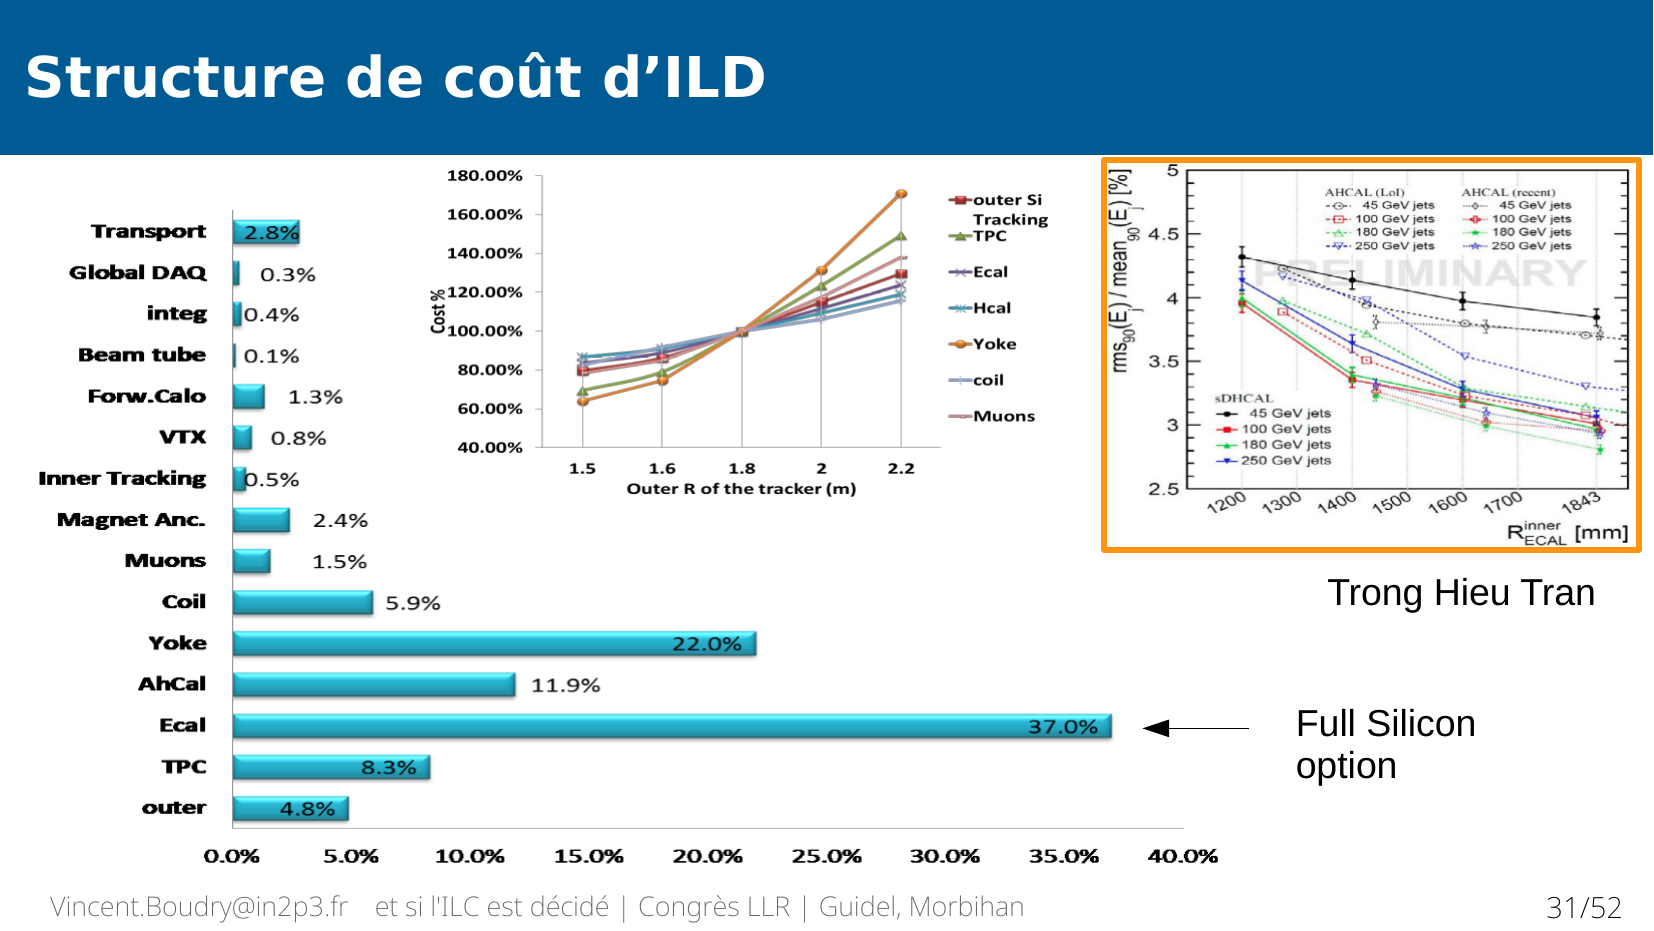

# Structure de coût d’ILD
Trong Hieu Tran
Full Silicon
option
et si l'ILC est décidé | Congrès LLR | Guidel, Morbihan
31